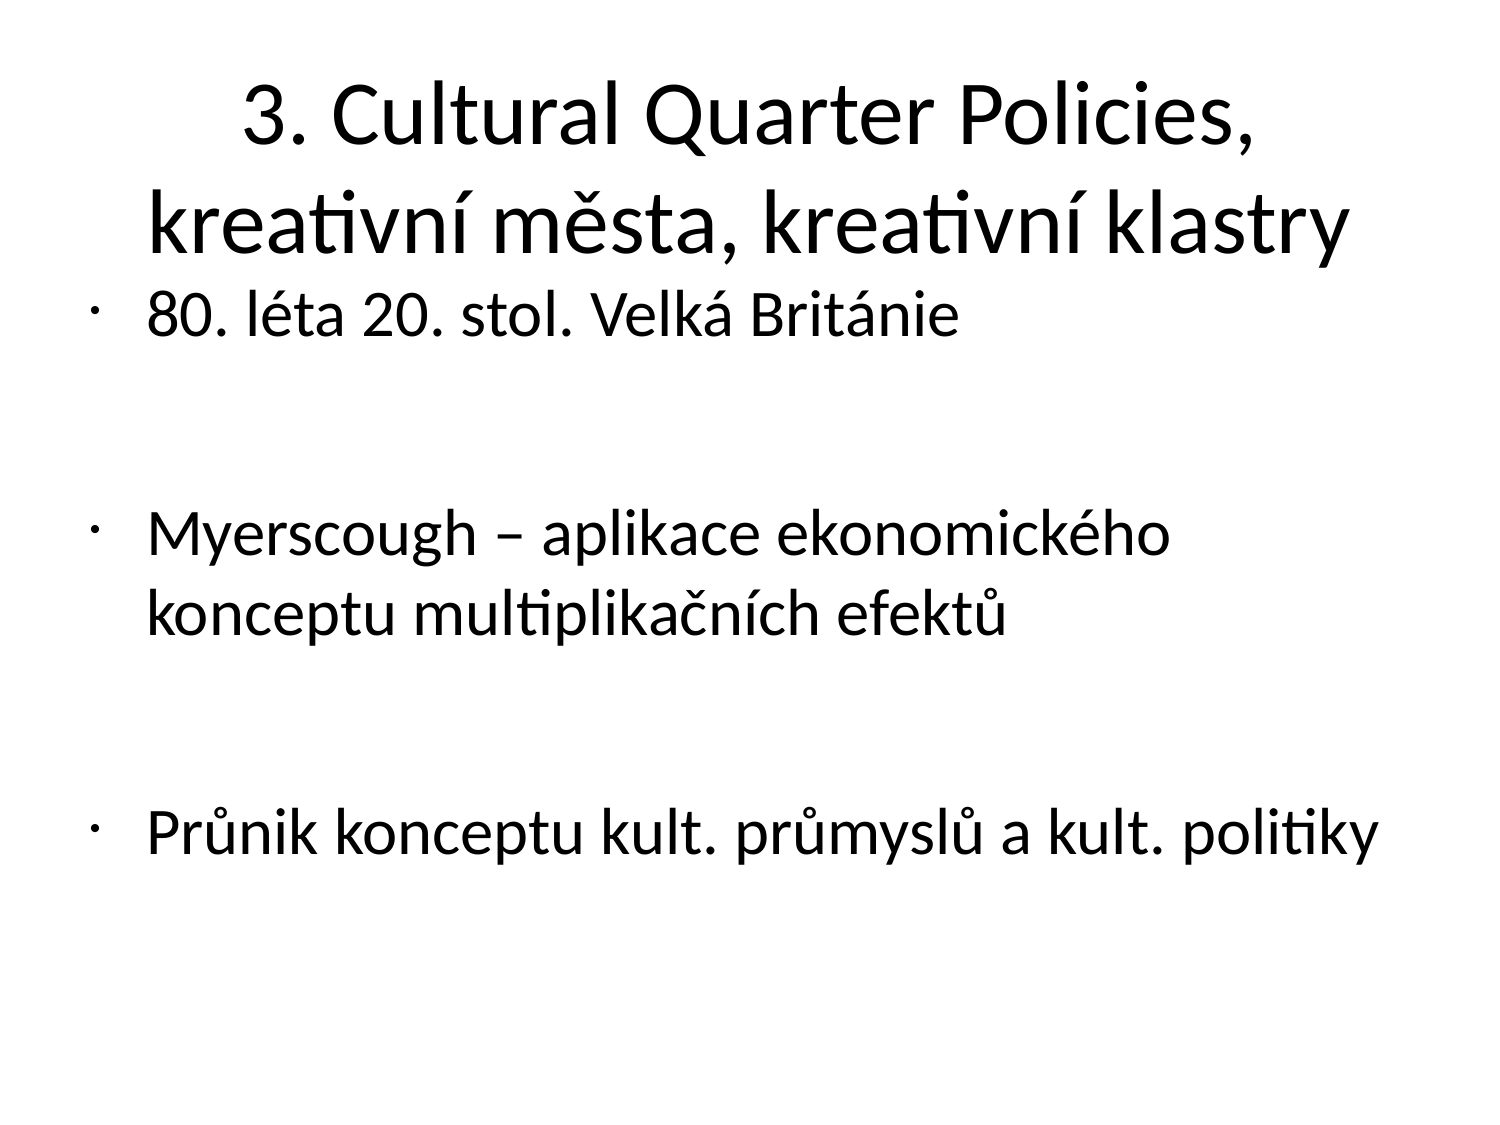

# 3. Cultural Quarter Policies, kreativní města, kreativní klastry
80. léta 20. stol. Velká Británie
Myerscough – aplikace ekonomického konceptu multiplikačních efektů
Průnik konceptu kult. průmyslů a kult. politiky